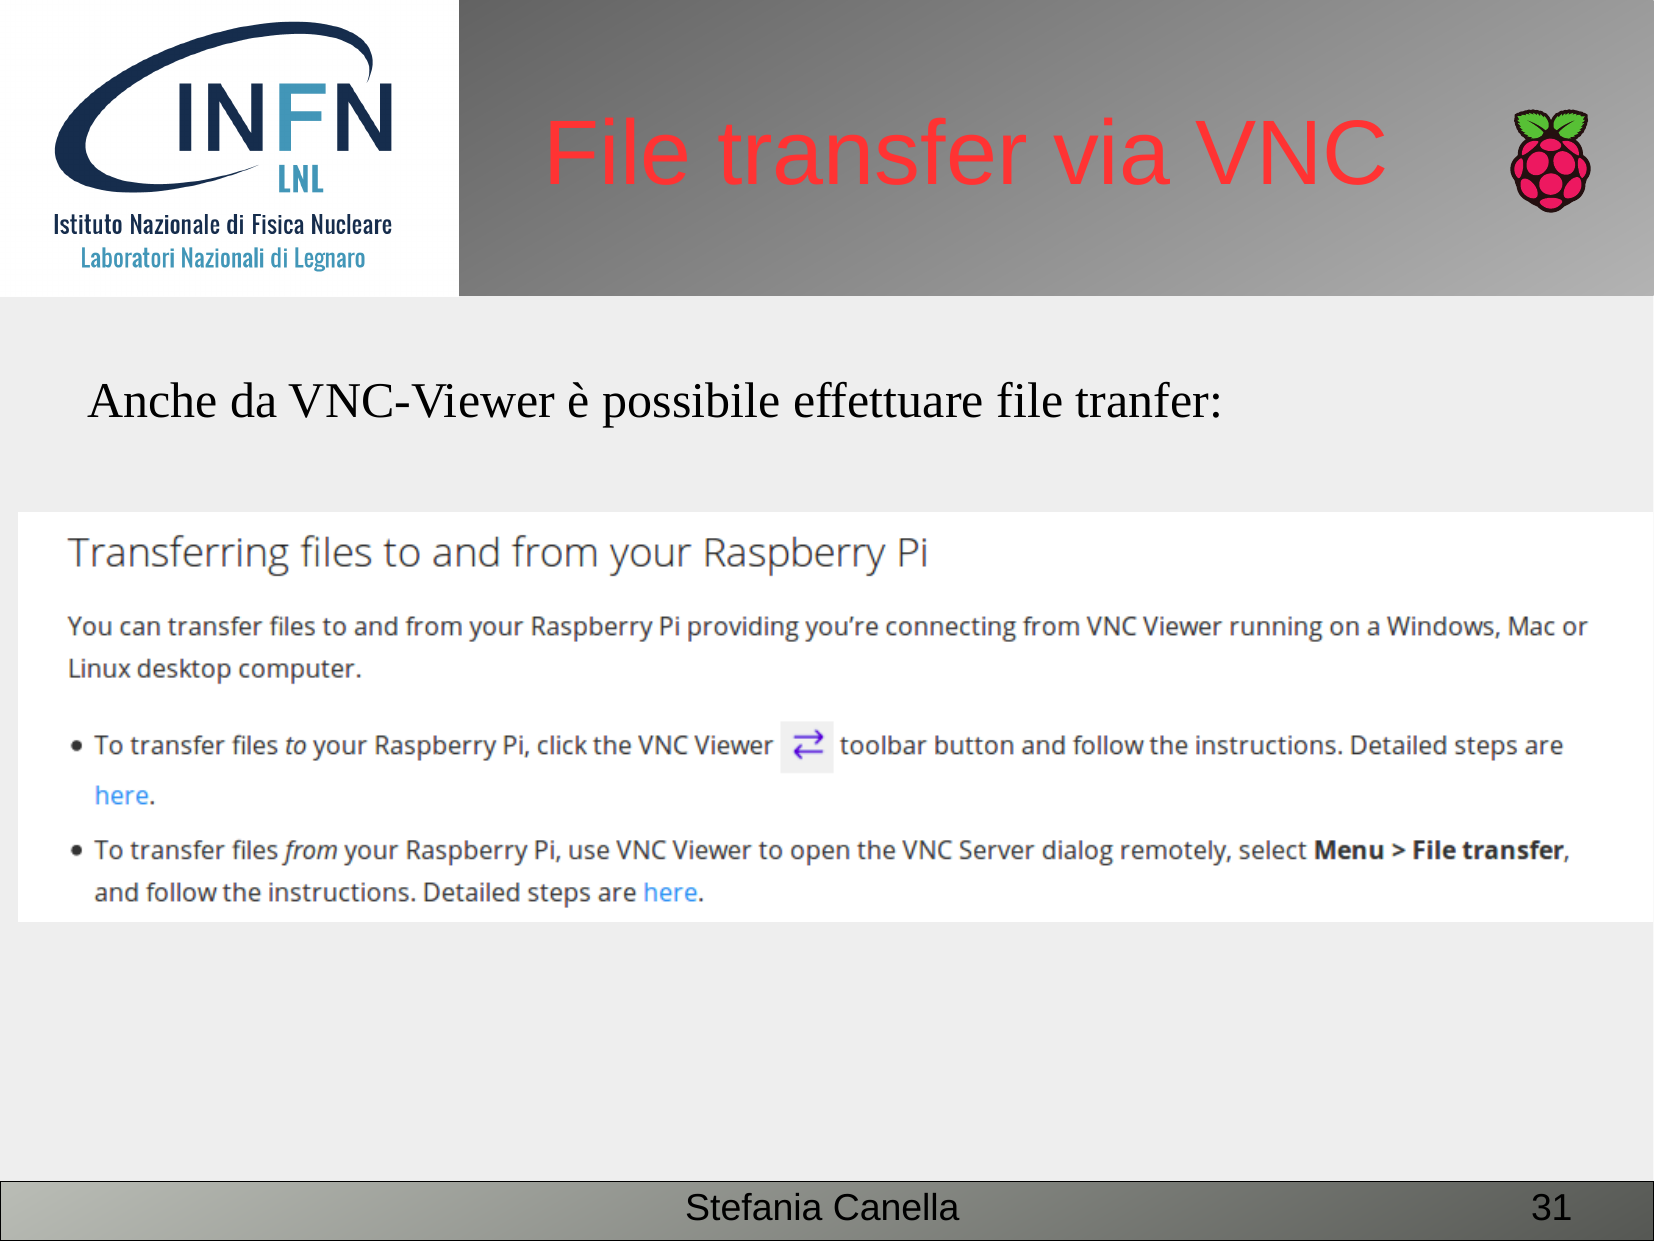

# File transfer via VNC
Anche da VNC-Viewer è possibile effettuare file tranfer:
Stefania Canella